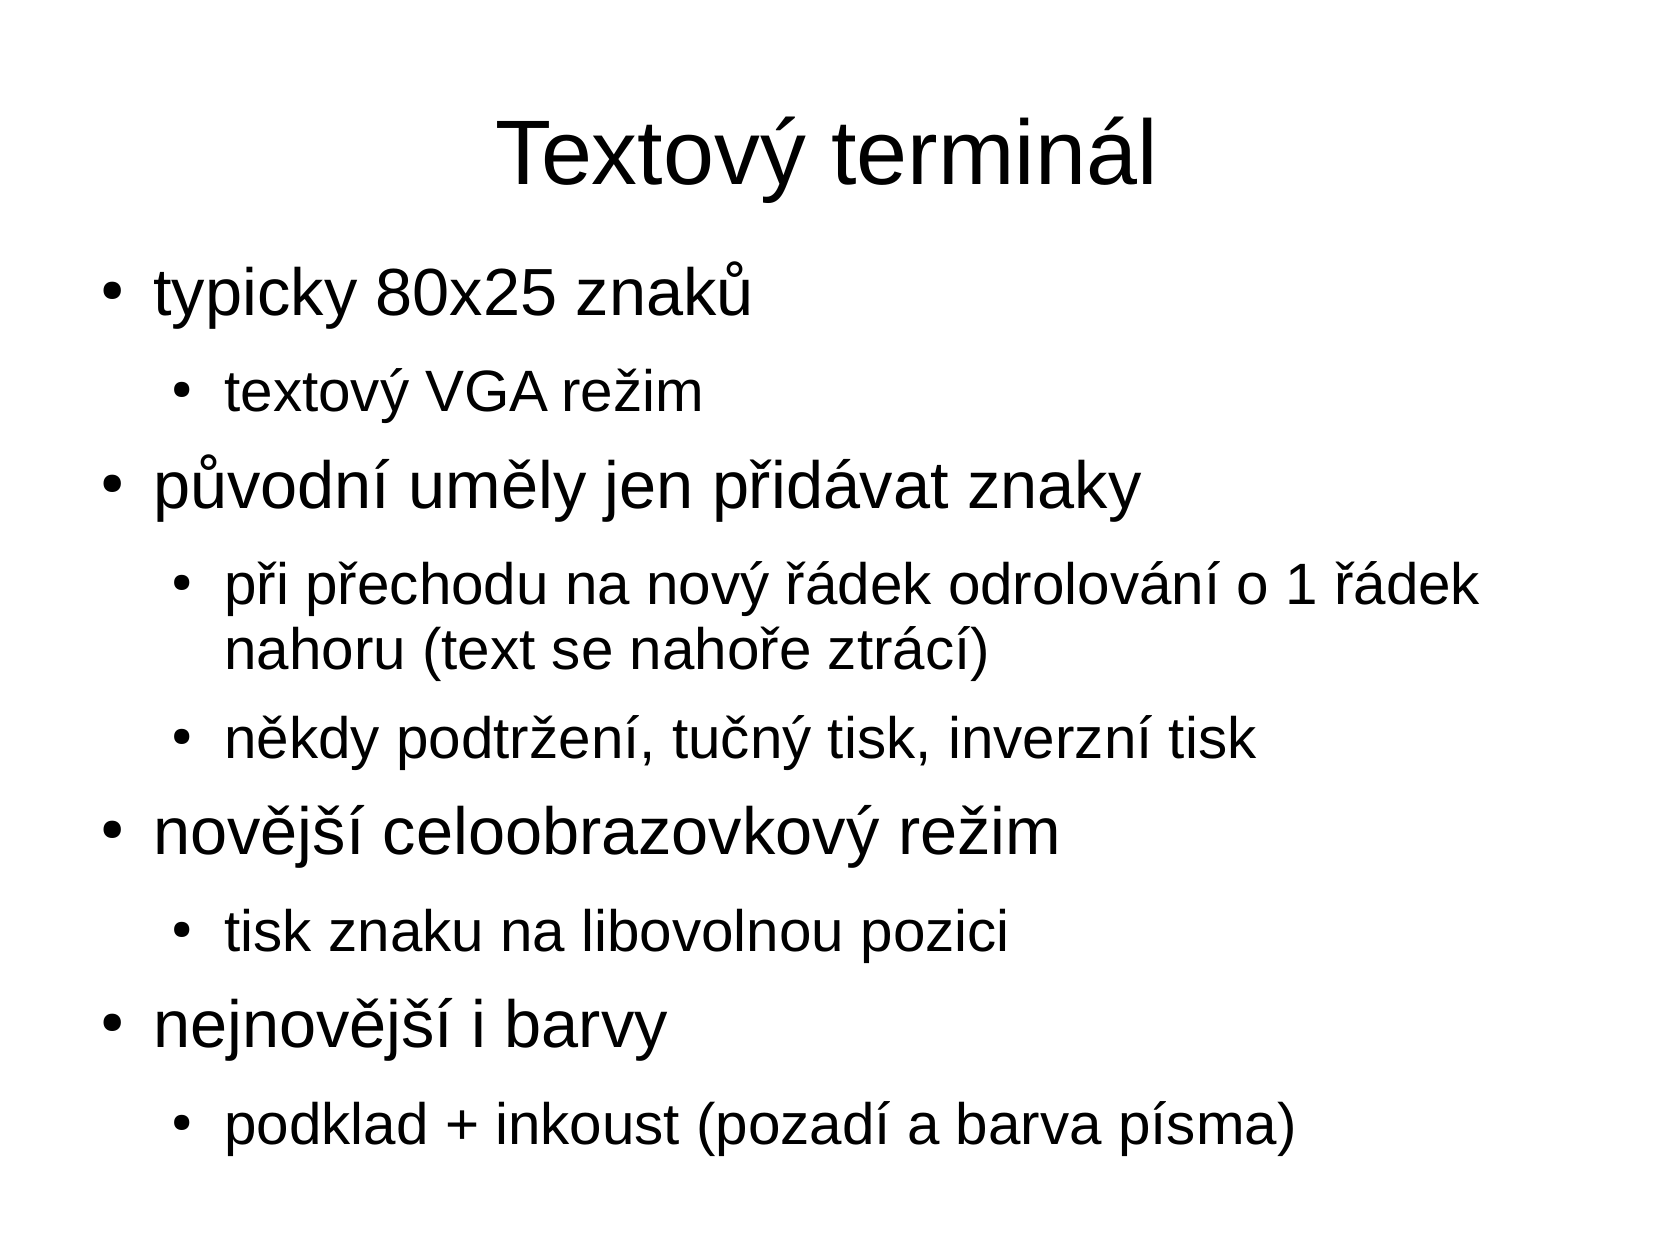

# Textový terminál
typicky 80x25 znaků
textový VGA režim
původní uměly jen přidávat znaky
při přechodu na nový řádek odrolování o 1 řádek nahoru (text se nahoře ztrácí)
někdy podtržení, tučný tisk, inverzní tisk
novější celoobrazovkový režim
tisk znaku na libovolnou pozici
nejnovější i barvy
podklad + inkoust (pozadí a barva písma)